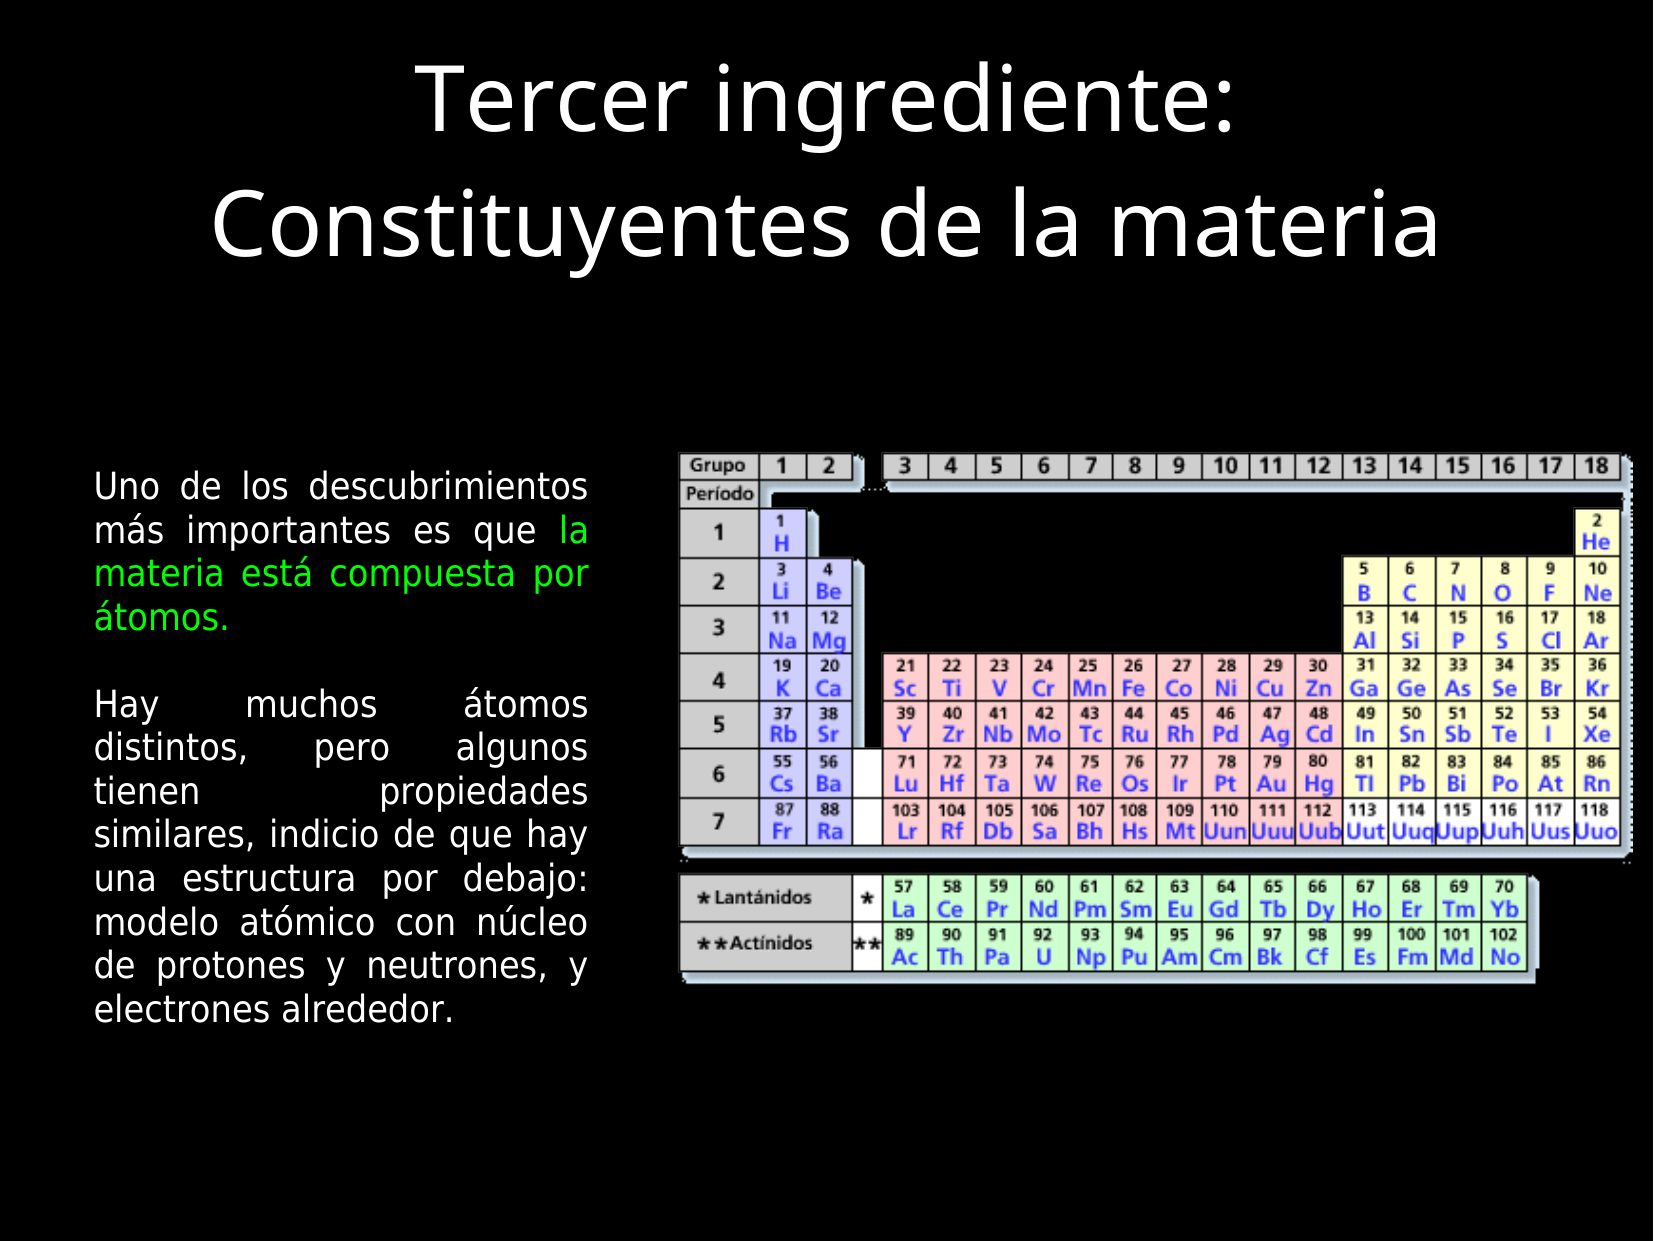

# Tercer ingrediente: Constituyentes de la materia
Uno de los descubrimientos más importantes es que la materia está compuesta por átomos.
Hay muchos átomos distintos, pero algunos tienen propiedades similares, indicio de que hay una estructura por debajo: modelo atómico con núcleo de protones y neutrones, y electrones alrededor.